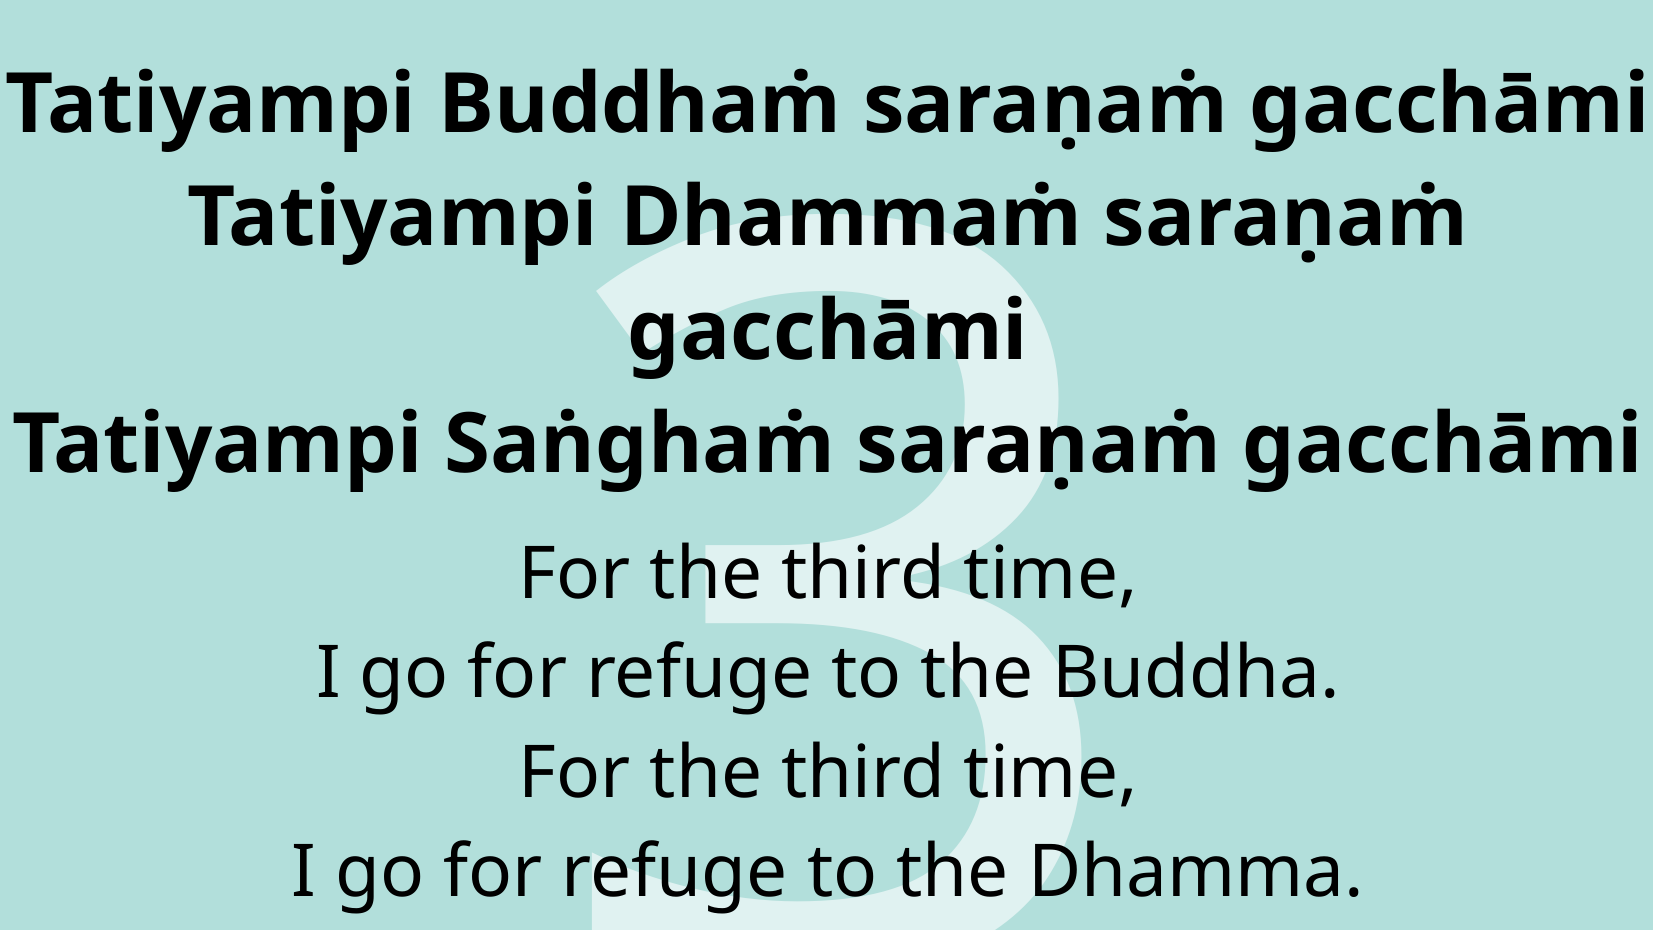

3
# Tatiyampi Buddhaṁ saraṇaṁ gacchāmi
Tatiyampi Dhammaṁ saraṇaṁ gacchāmi
Tatiyampi Saṅghaṁ saraṇaṁ gacchāmi
For the third time,
I go for refuge to the Buddha.
For the third time,
I go for refuge to the Dhamma.
For the third time,
I go for refuge to the Saṅgha.